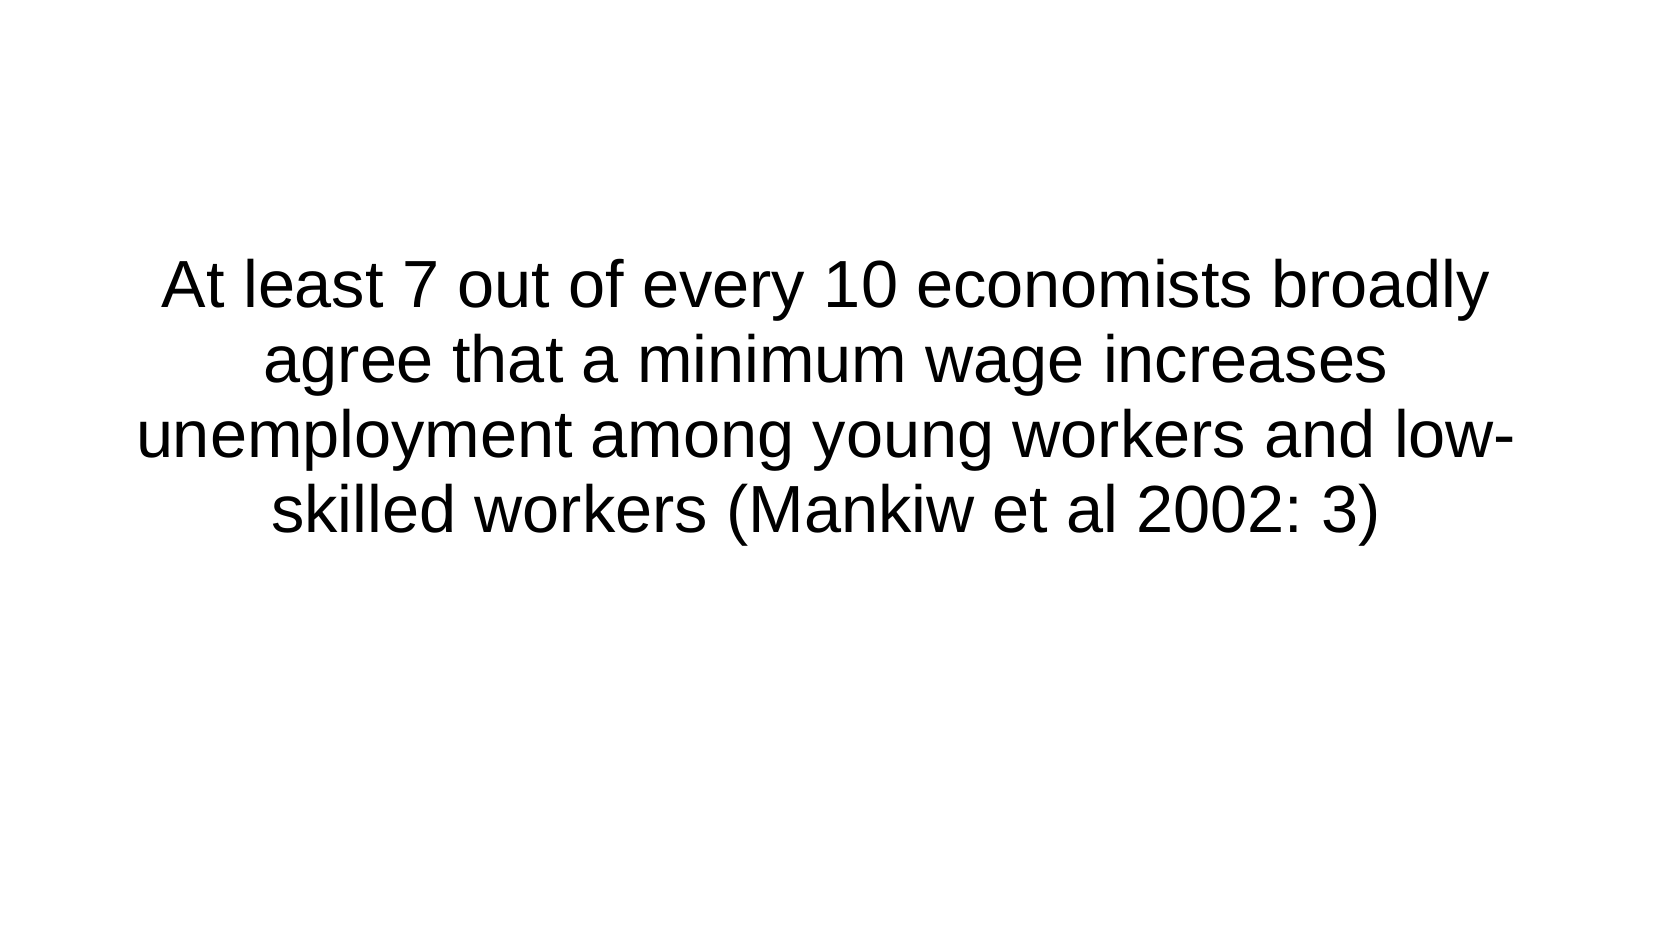

# At least 7 out of every 10 economists broadly agree that a minimum wage increases unemployment among young workers and low-skilled workers (Mankiw et al 2002: 3)